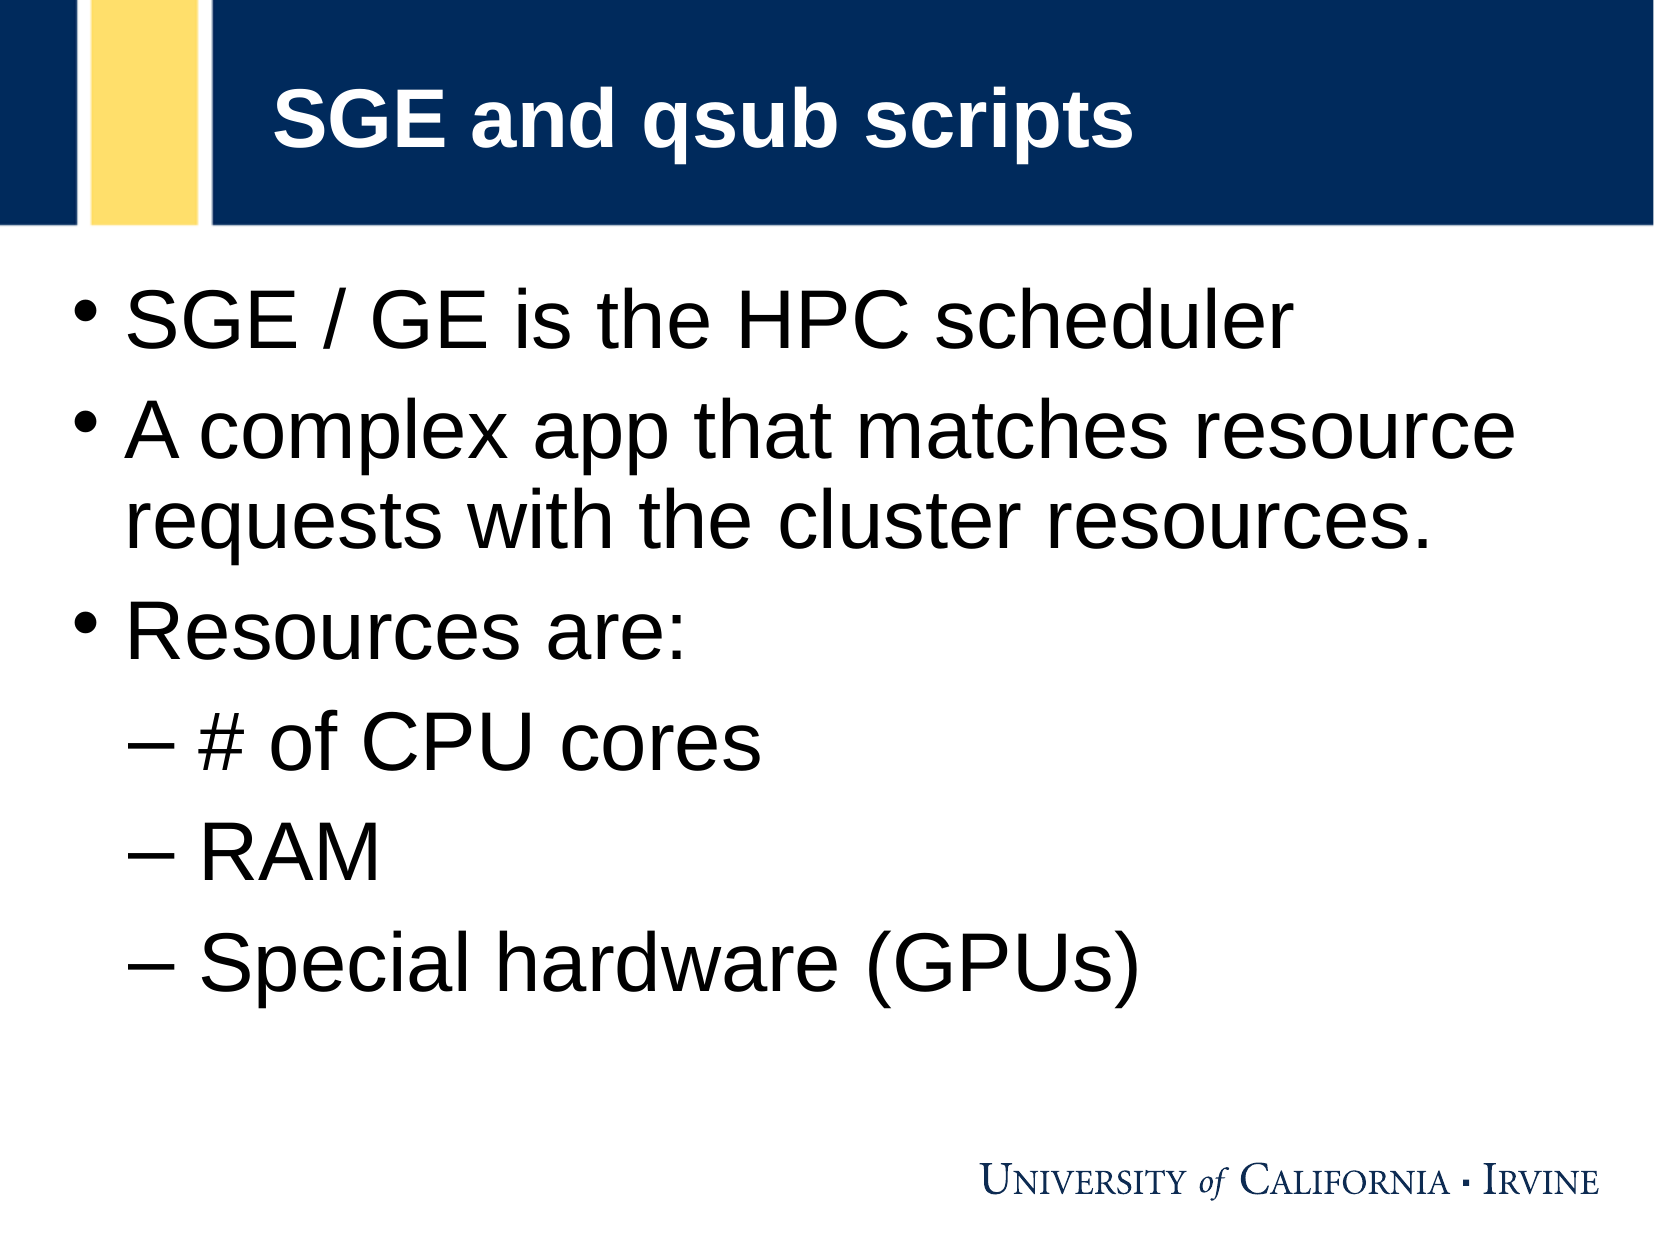

# SGE and qsub scripts
SGE / GE is the HPC scheduler
A complex app that matches resource requests with the cluster resources.
Resources are:
 # of CPU cores
 RAM
 Special hardware (GPUs)